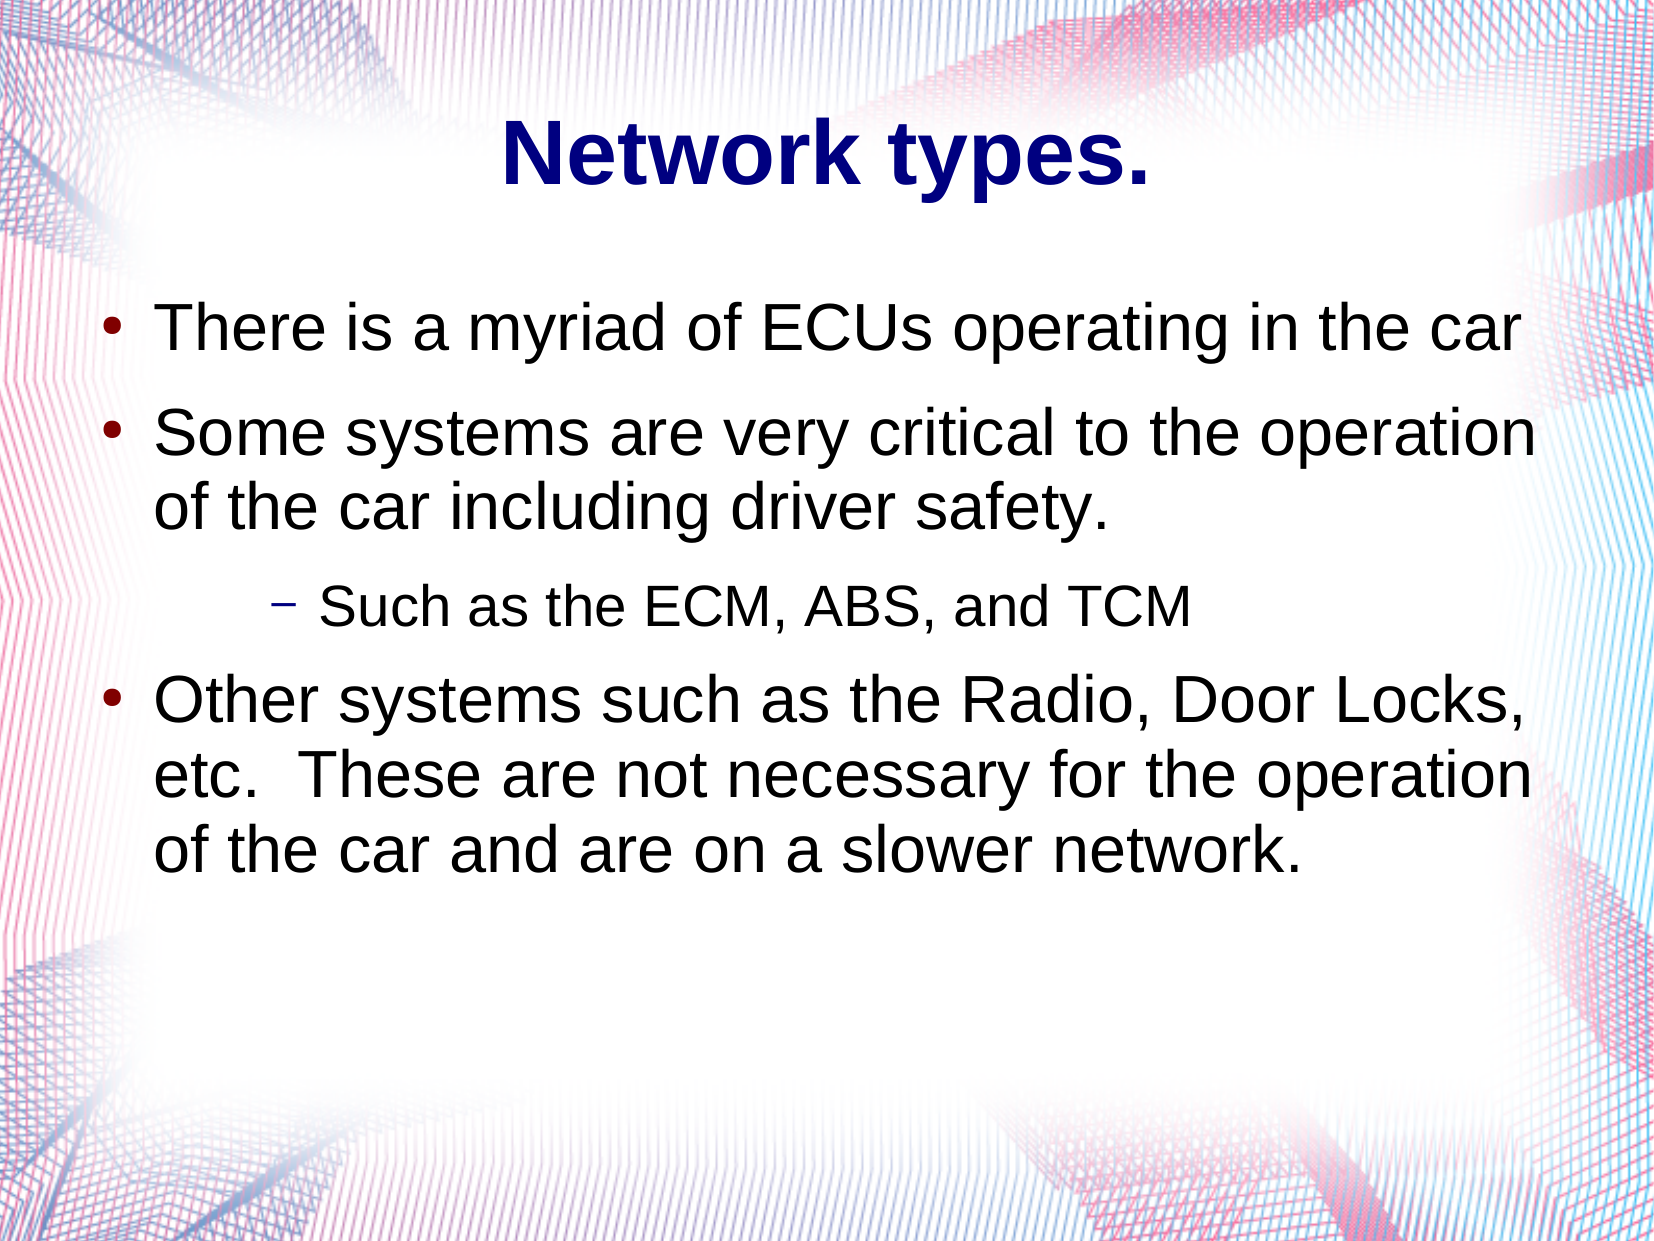

# Network types.
There is a myriad of ECUs operating in the car
Some systems are very critical to the operation of the car including driver safety.
Such as the ECM, ABS, and TCM
Other systems such as the Radio, Door Locks, etc. These are not necessary for the operation of the car and are on a slower network.